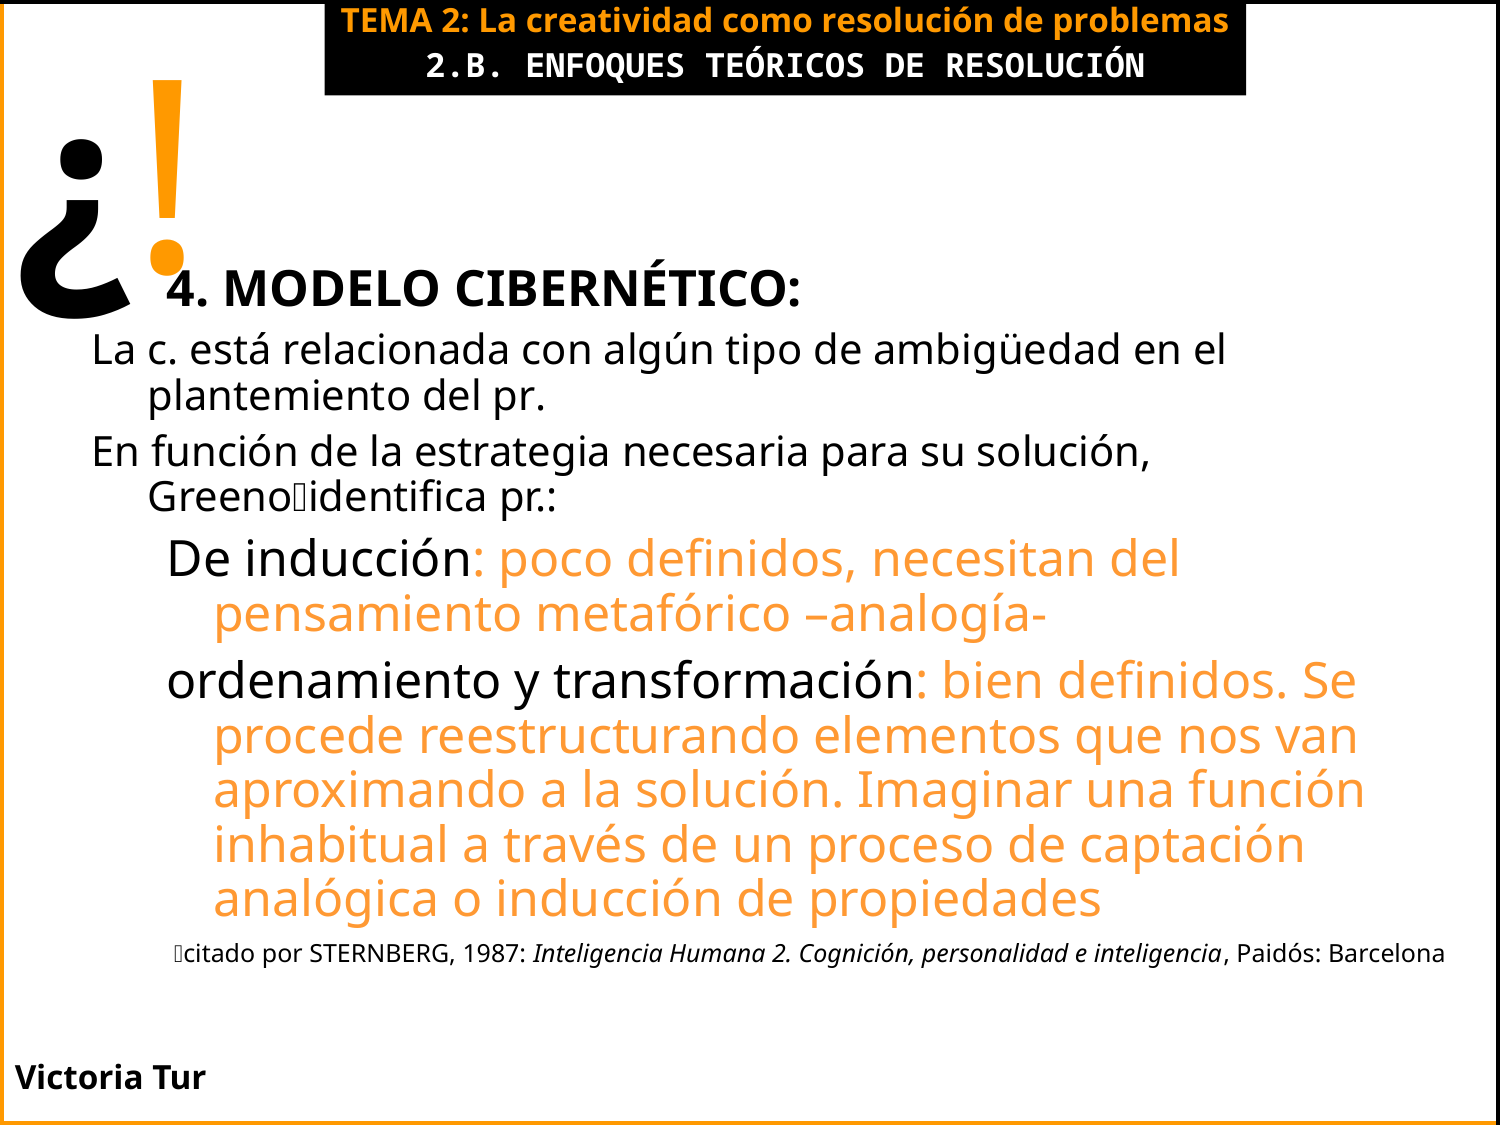

# 4. MODELO CIBERNÉTICO:
La c. está relacionada con algún tipo de ambigüedad en el plantemiento del pr.
En función de la estrategia necesaria para su solución, Greenoidentifica pr.:
De inducción: poco definidos, necesitan del pensamiento metafórico –analogía-
ordenamiento y transformación: bien definidos. Se procede reestructurando elementos que nos van aproximando a la solución. Imaginar una función inhabitual a través de un proceso de captación analógica o inducción de propiedades
citado por STERNBERG, 1987: Inteligencia Humana 2. Cognición, personalidad e inteligencia, Paidós: Barcelona